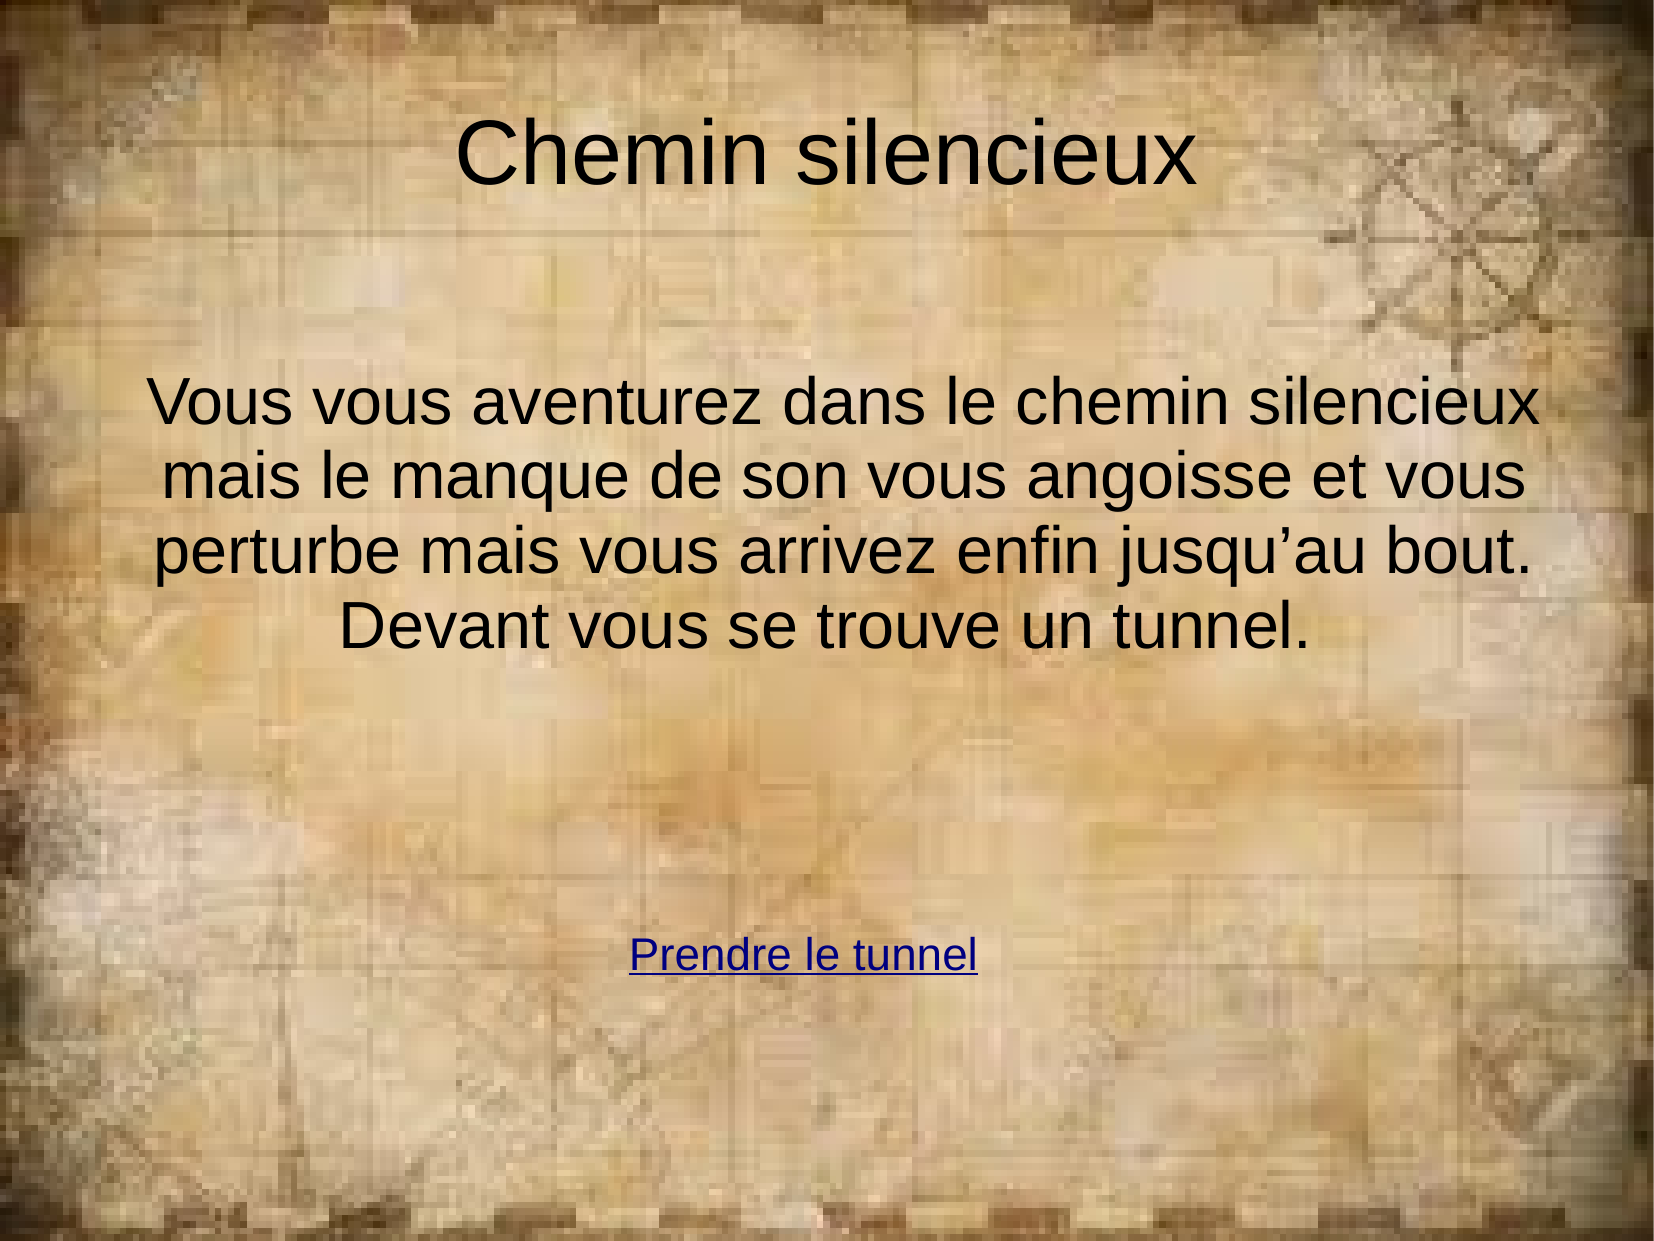

# Chemin silencieux
Vous vous aventurez dans le chemin silencieux mais le manque de son vous angoisse et vous perturbe mais vous arrivez enfin jusqu’au bout. Devant vous se trouve un tunnel.
Prendre le tunnel